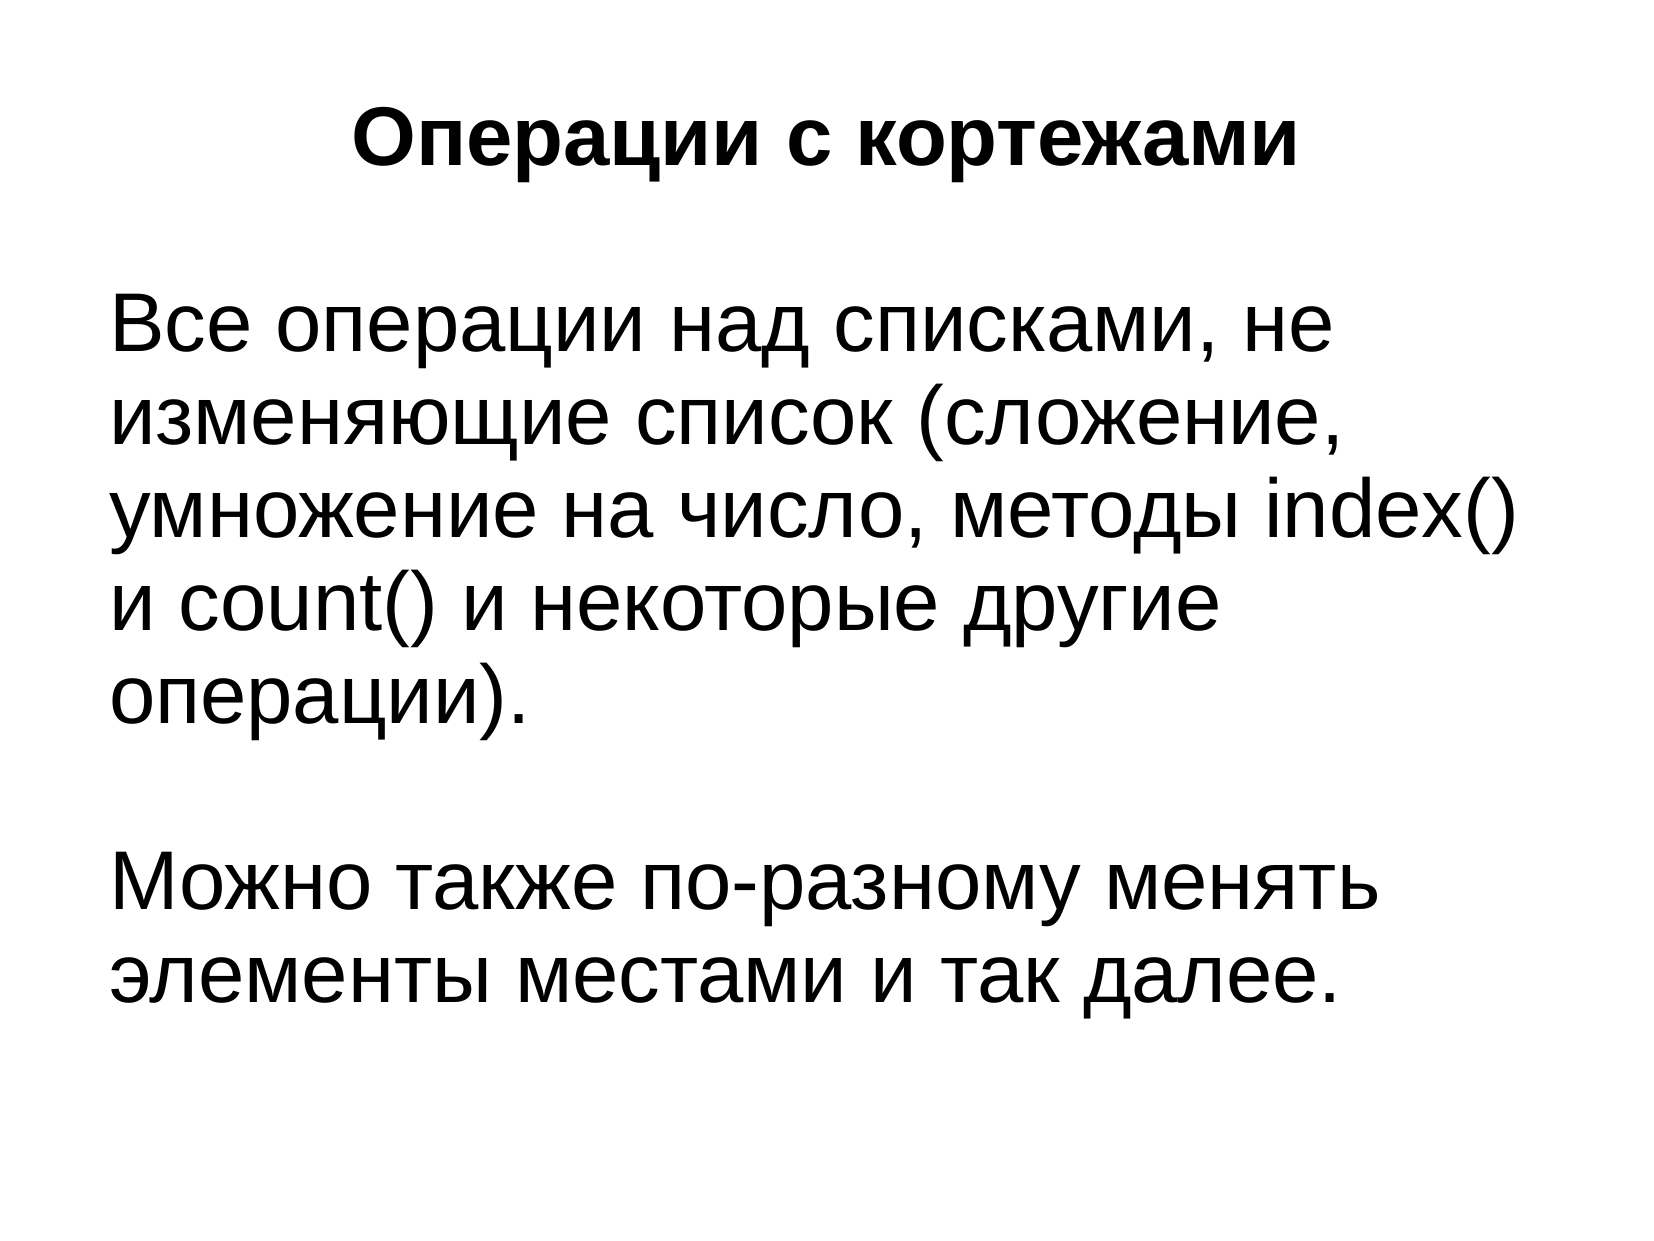

Операции с кортежами
Все операции над списками, не изменяющие список (сложение, умножение на число, методы index() и count() и некоторые другие операции).
Можно также по-разному менять элементы местами и так далее.